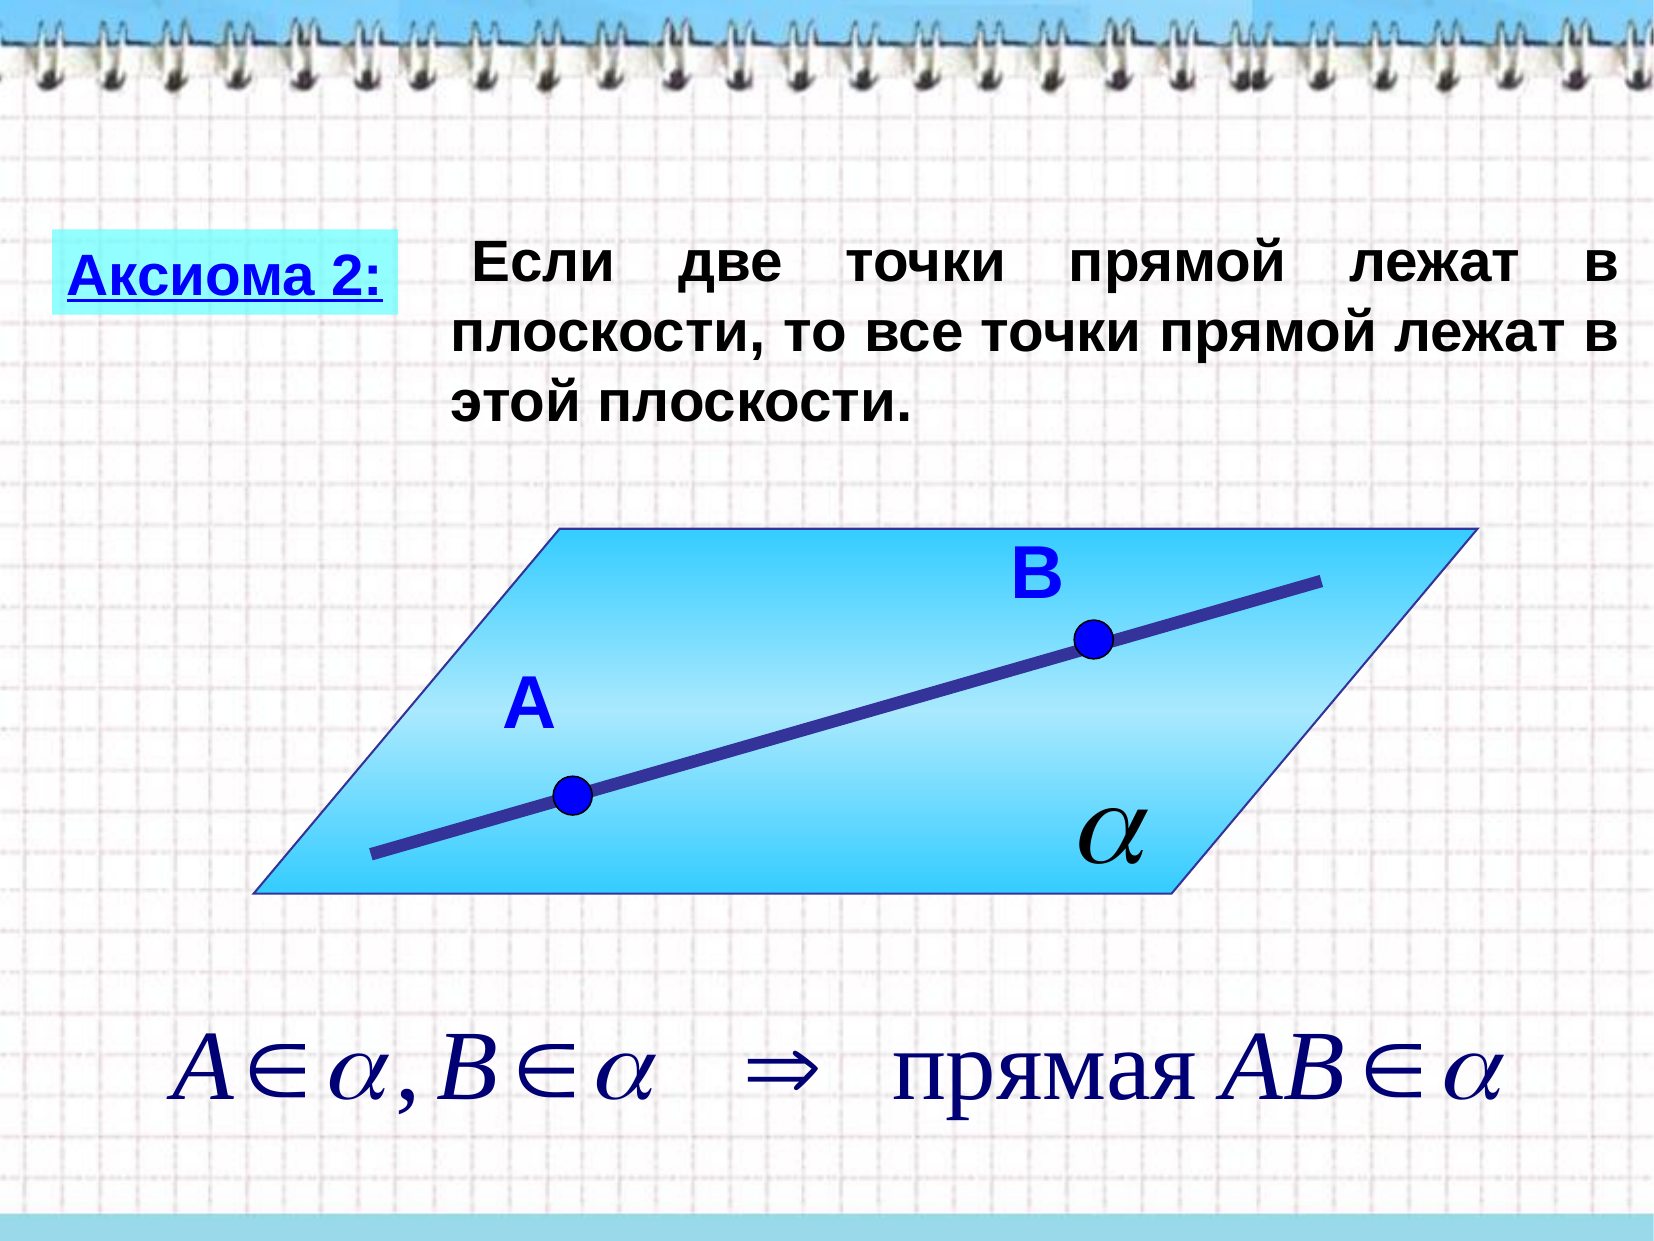

Если две точки прямой лежат в плоскости, то все точки прямой лежат в этой плоскости.
Аксиома 2:
В
А